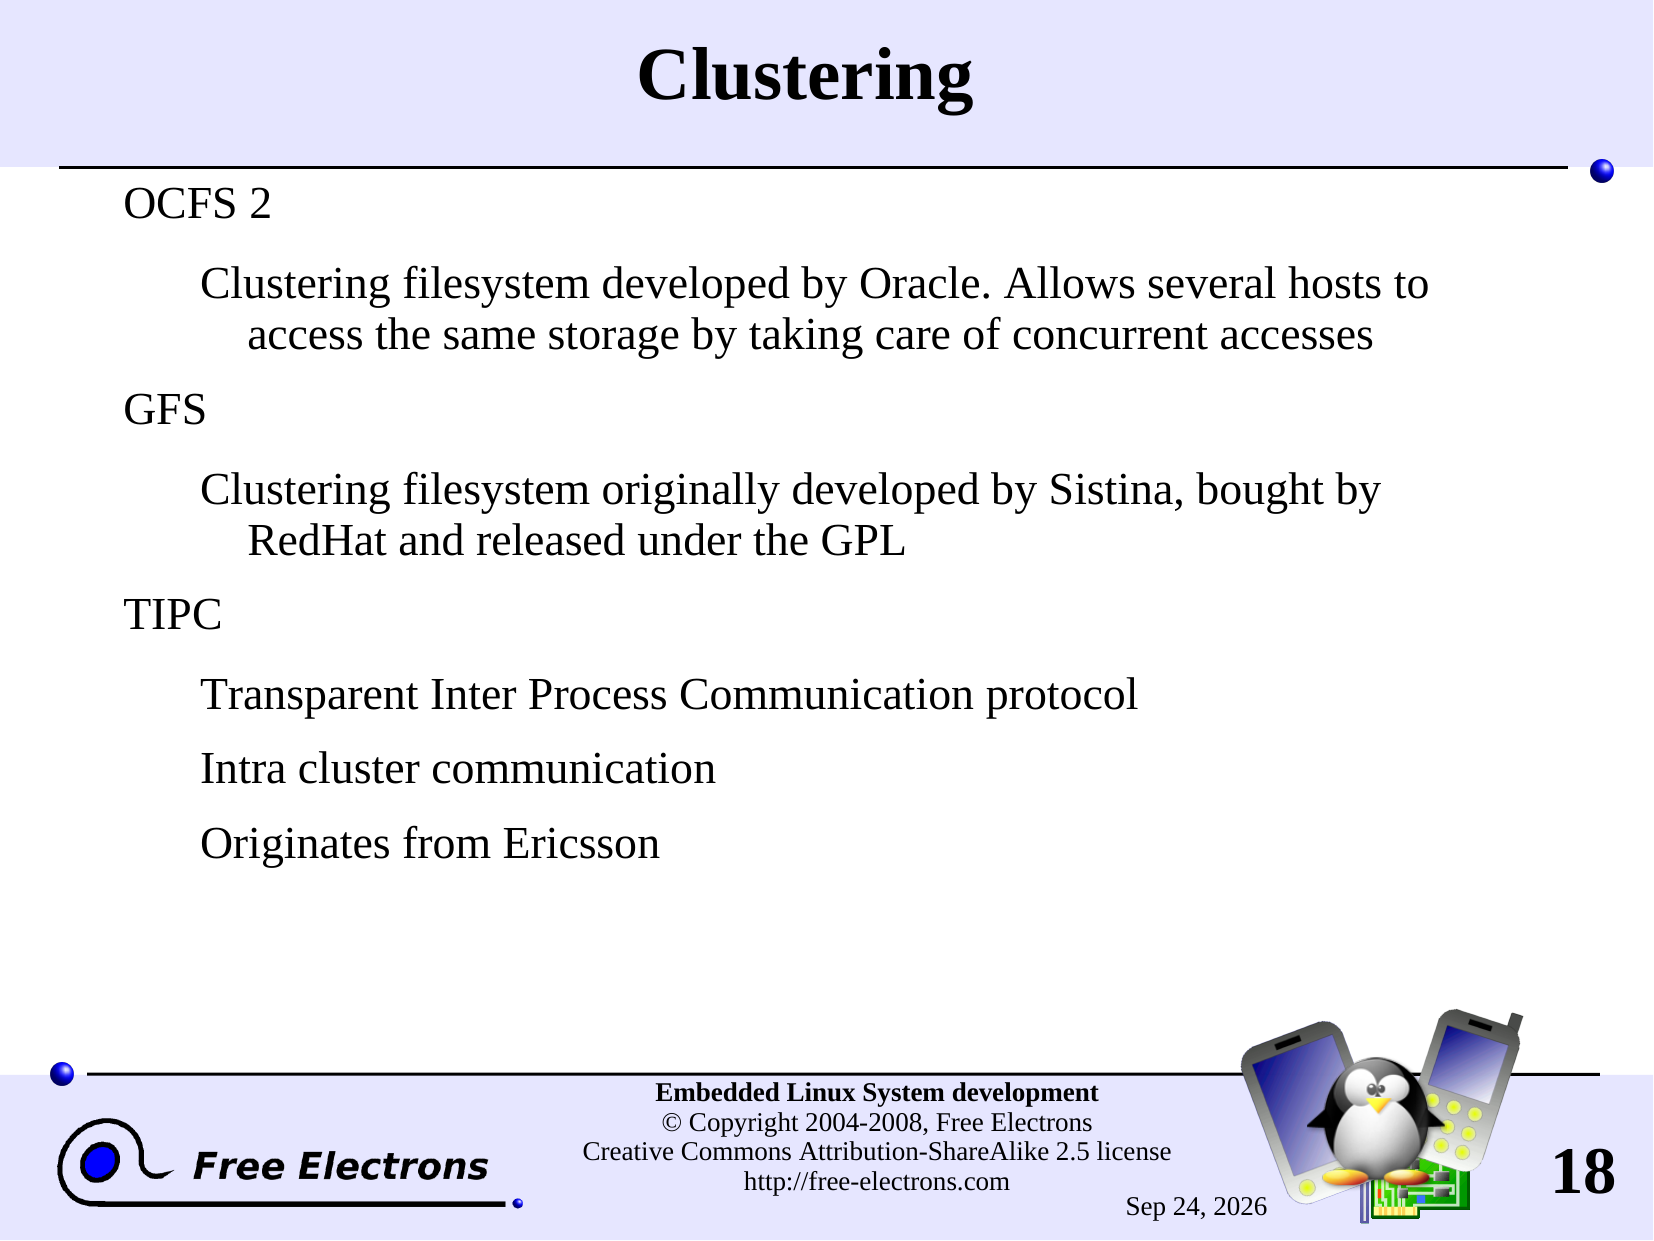

# Clustering
OCFS 2
Clustering filesystem developed by Oracle. Allows several hosts to access the same storage by taking care of concurrent accesses
GFS
Clustering filesystem originally developed by Sistina, bought by RedHat and released under the GPL
TIPC
Transparent Inter Process Communication protocol
Intra cluster communication
Originates from Ericsson